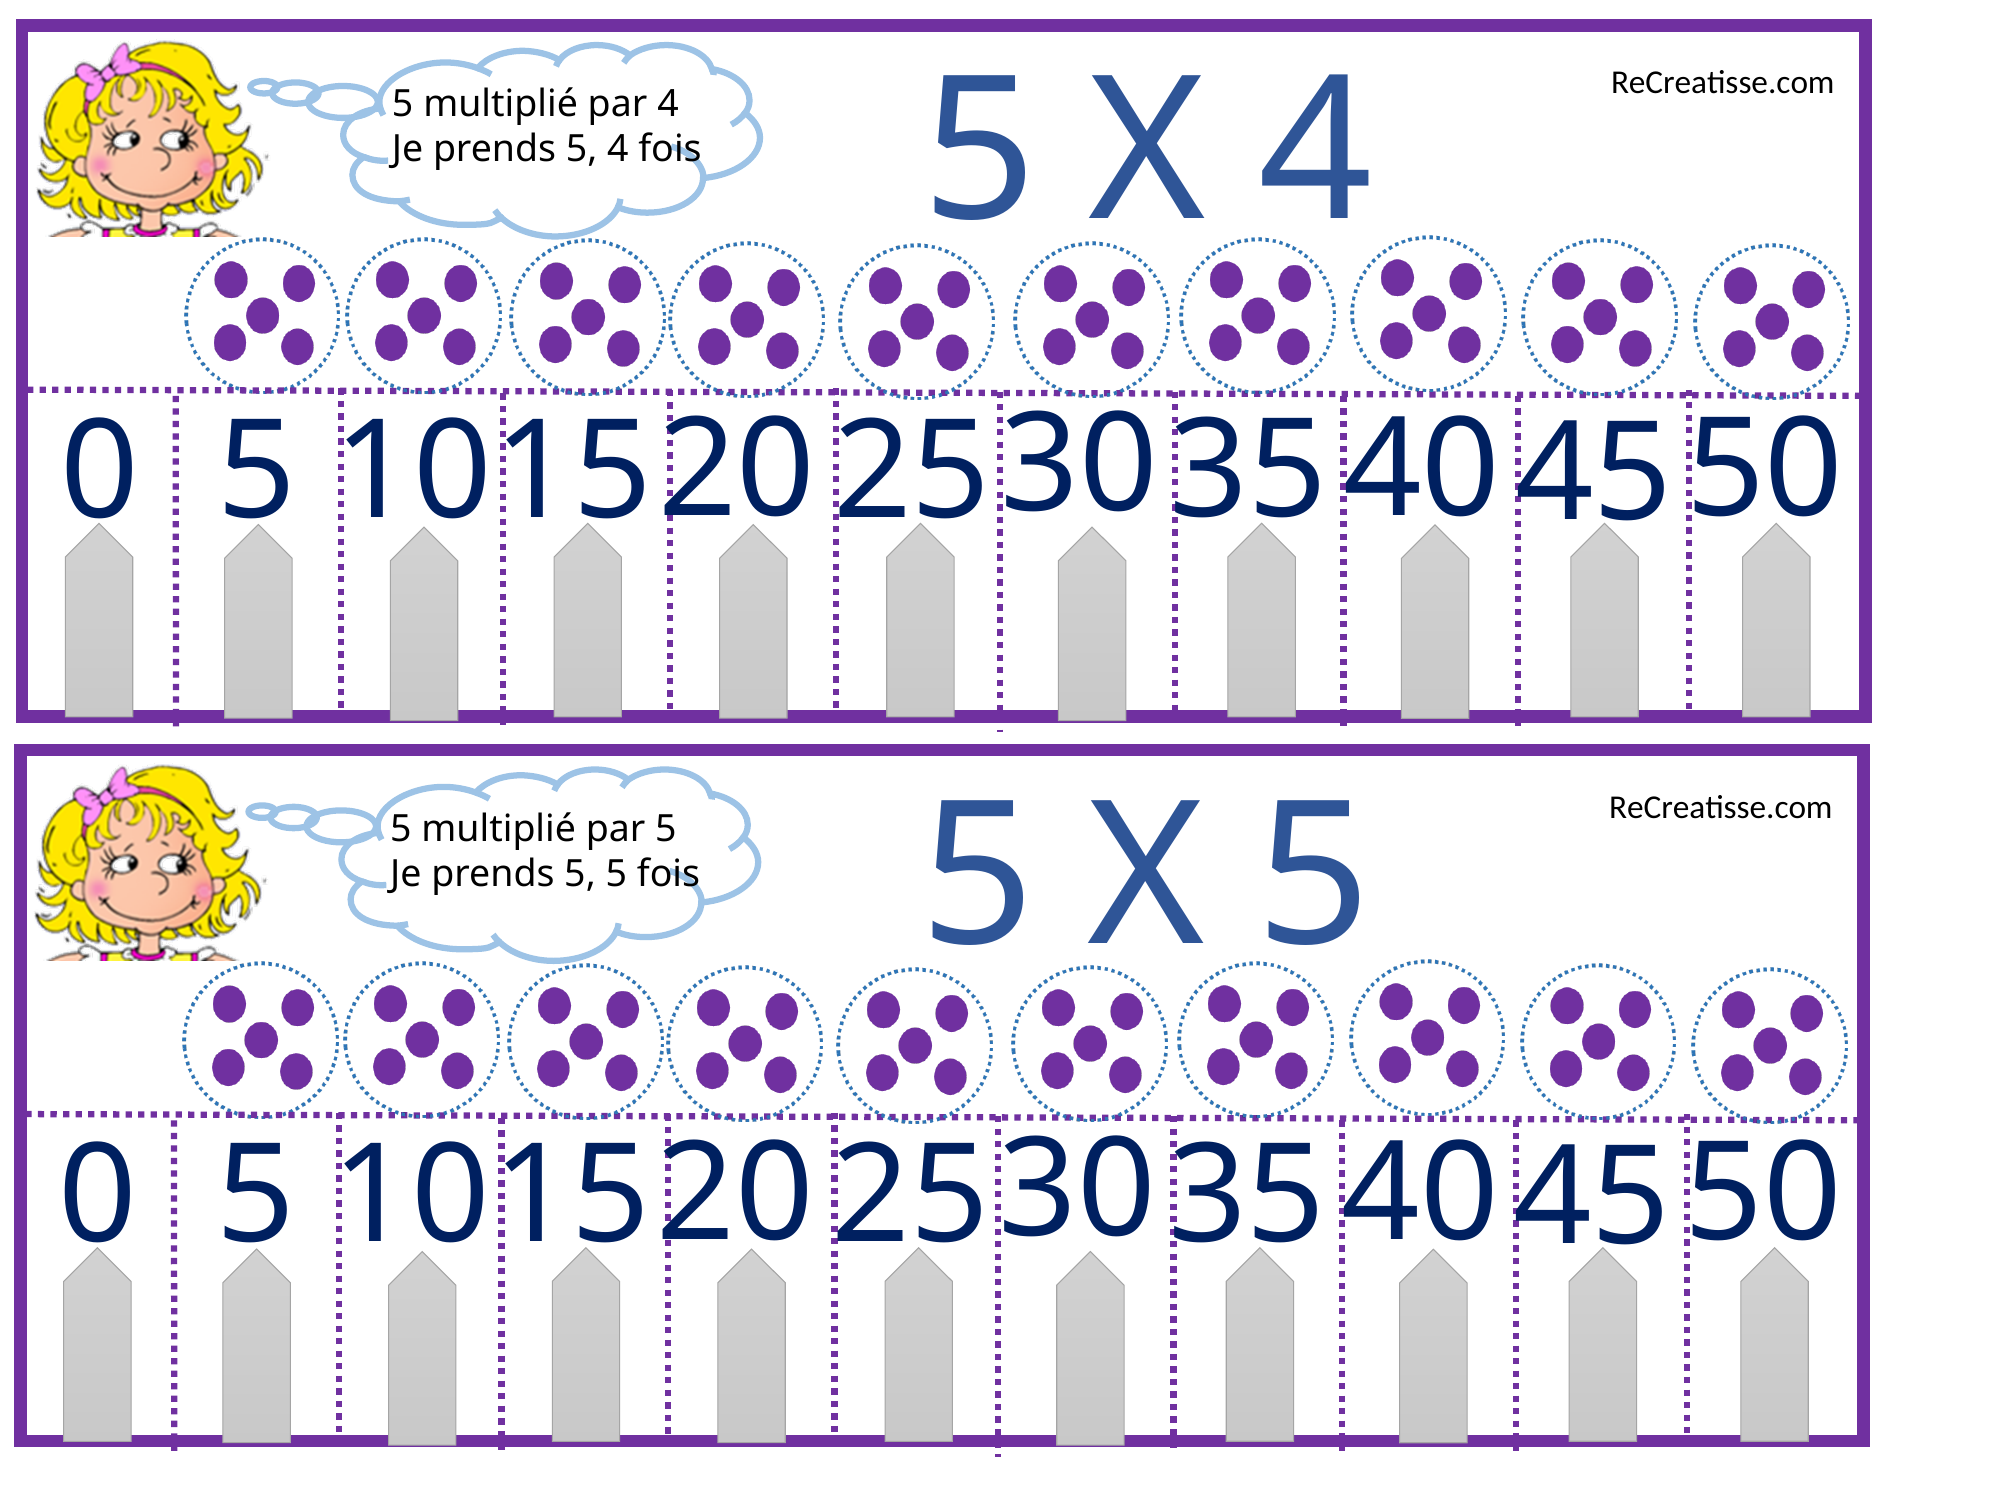

5 X 4
ReCreatisse.com
5 multiplié par 4
Je prends 5, 4 fois
30
20
40
50
35
0
5
10
15
25
45
5 X 5
ReCreatisse.com
5 multiplié par 5
Je prends 5, 5 fois
30
20
40
50
35
0
5
10
15
25
45